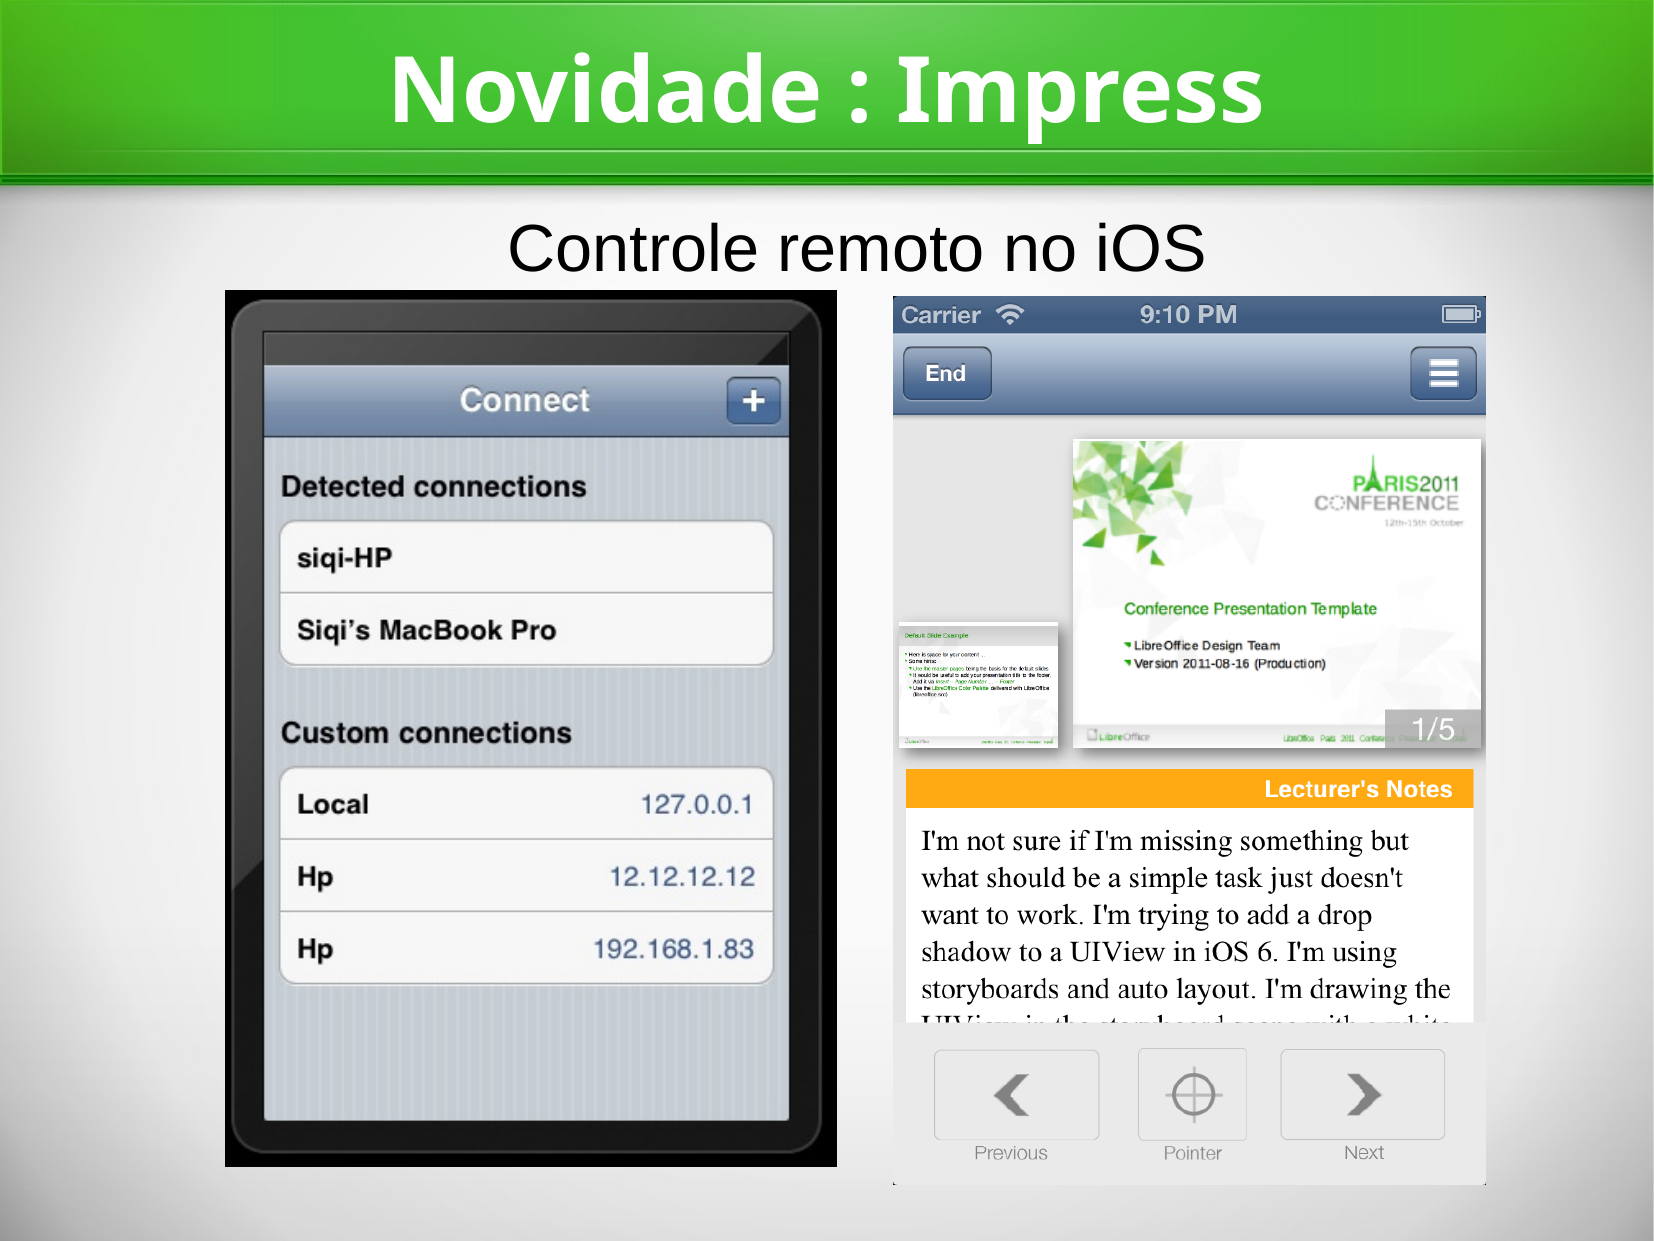

# Novidade : Impress
Controle remoto no iOS